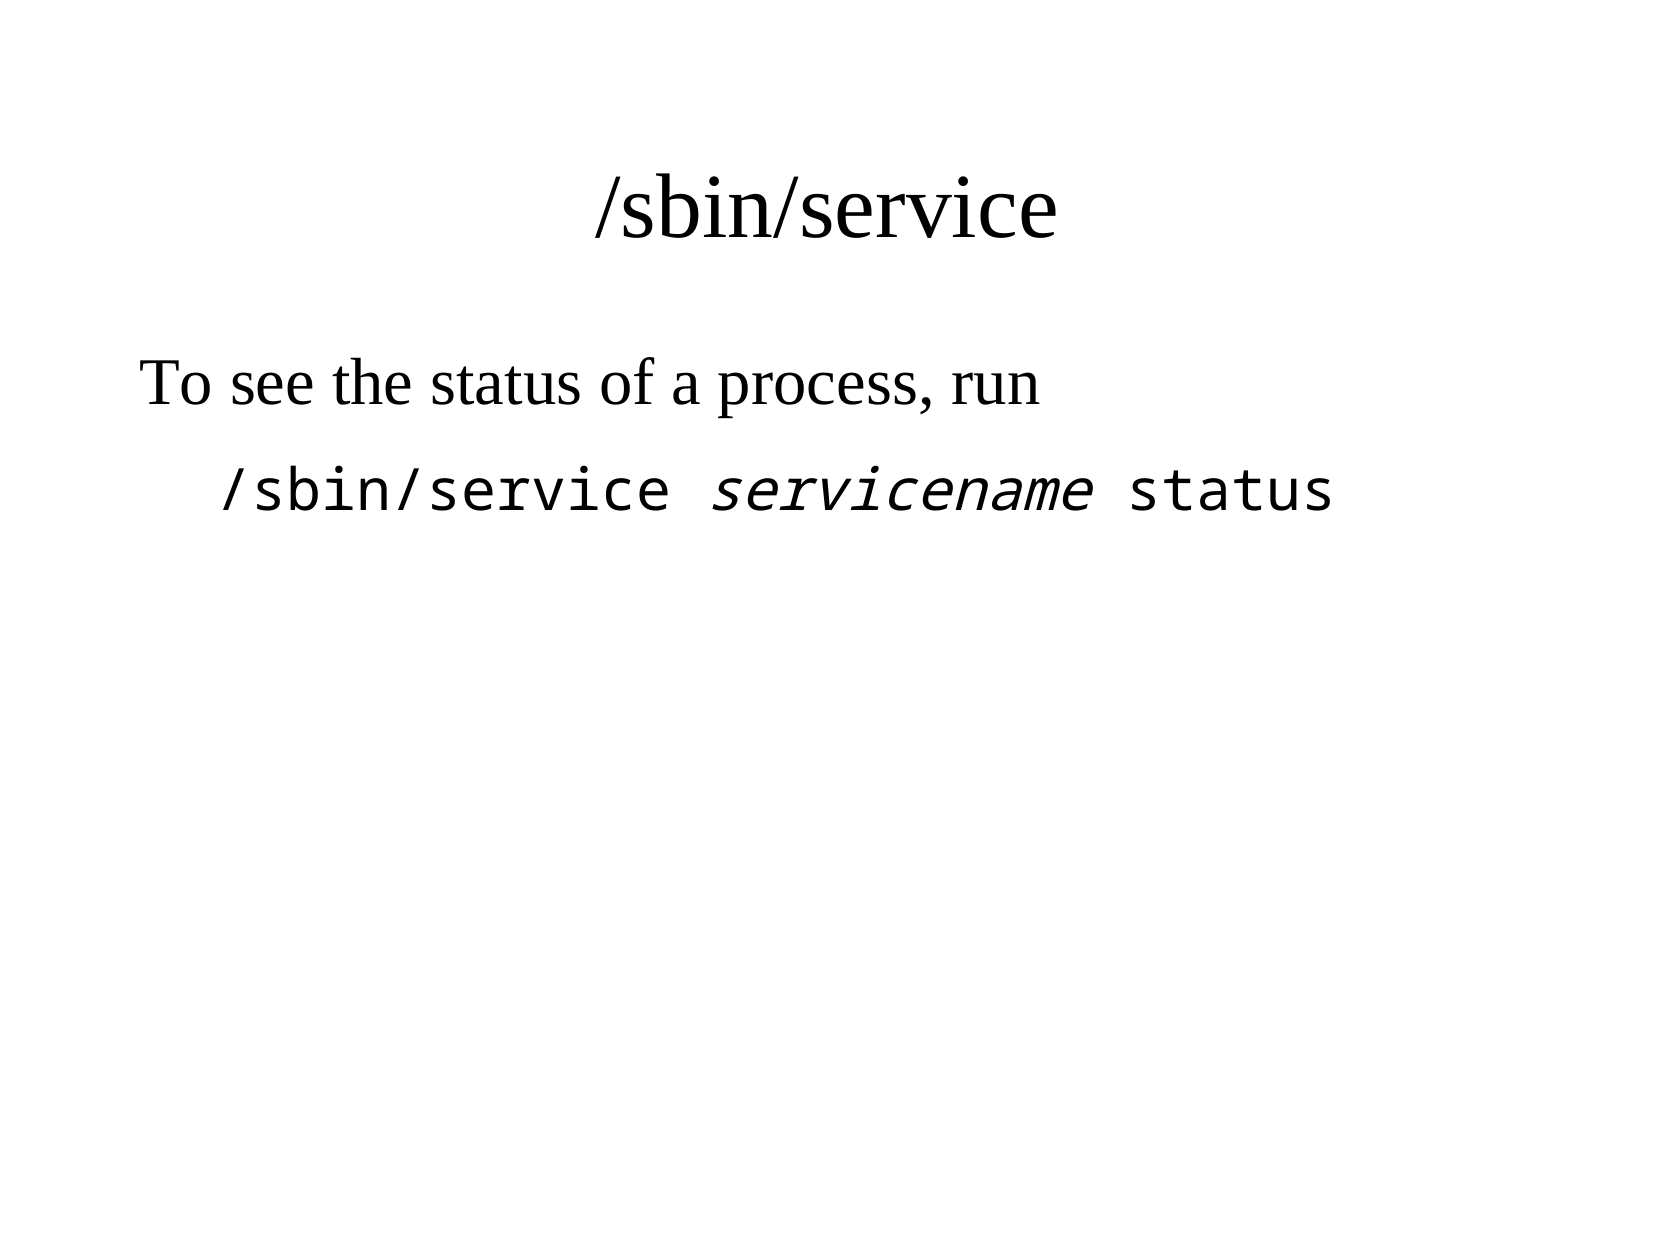

# /sbin/service
To see the status of a process, run
/sbin/service servicename status